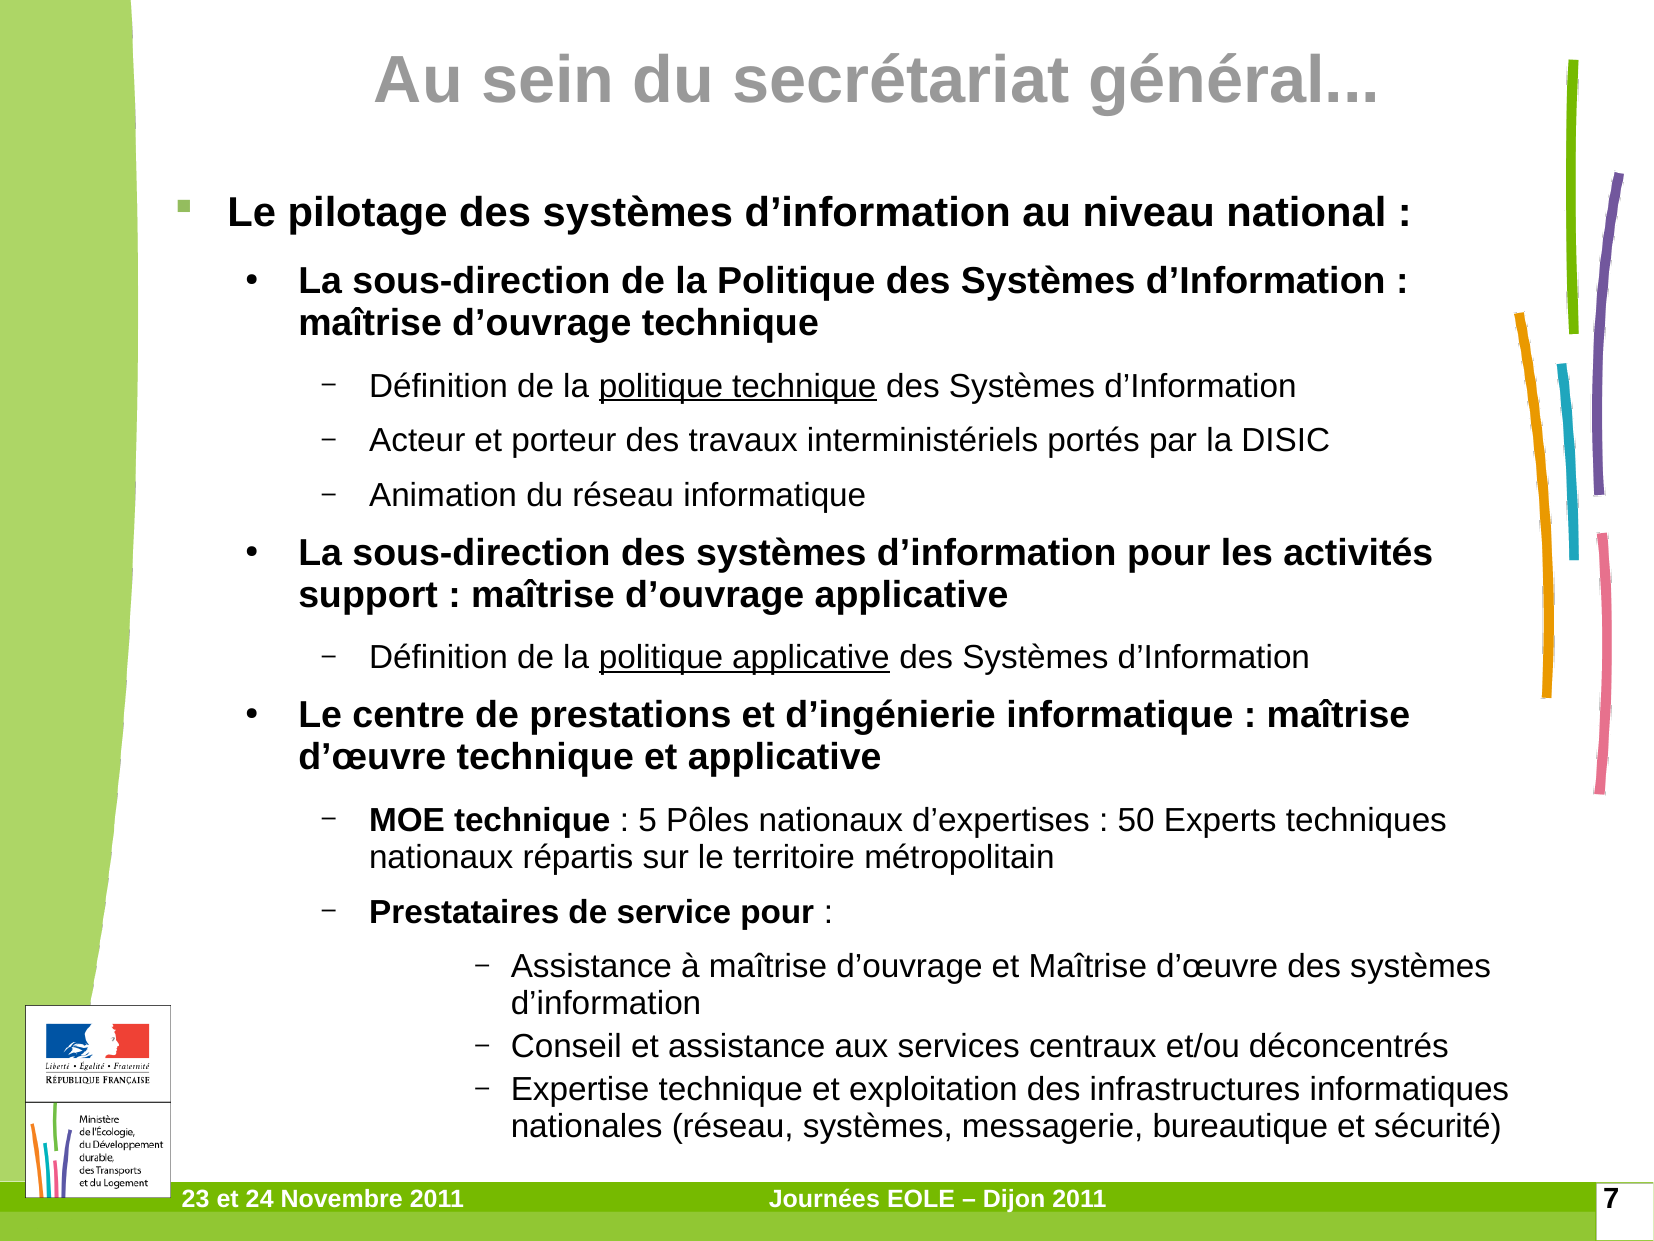

# Au sein du secrétariat général...
Le pilotage des systèmes d’information au niveau national :
La sous-direction de la Politique des Systèmes d’Information : maîtrise d’ouvrage technique
Définition de la politique technique des Systèmes d’Information
Acteur et porteur des travaux interministériels portés par la DISIC
Animation du réseau informatique
La sous-direction des systèmes d’information pour les activités support : maîtrise d’ouvrage applicative
Définition de la politique applicative des Systèmes d’Information
Le centre de prestations et d’ingénierie informatique : maîtrise d’œuvre technique et applicative
MOE technique : 5 Pôles nationaux d’expertises : 50 Experts techniques nationaux répartis sur le territoire métropolitain
Prestataires de service pour :
Assistance à maîtrise d’ouvrage et Maîtrise d’œuvre des systèmes d’information
Conseil et assistance aux services centraux et/ou déconcentrés
Expertise technique et exploitation des infrastructures informatiques nationales (réseau, systèmes, messagerie, bureautique et sécurité)
7
 SG/SPSSI/PSI septembre 2011
Schéma directeur des SI